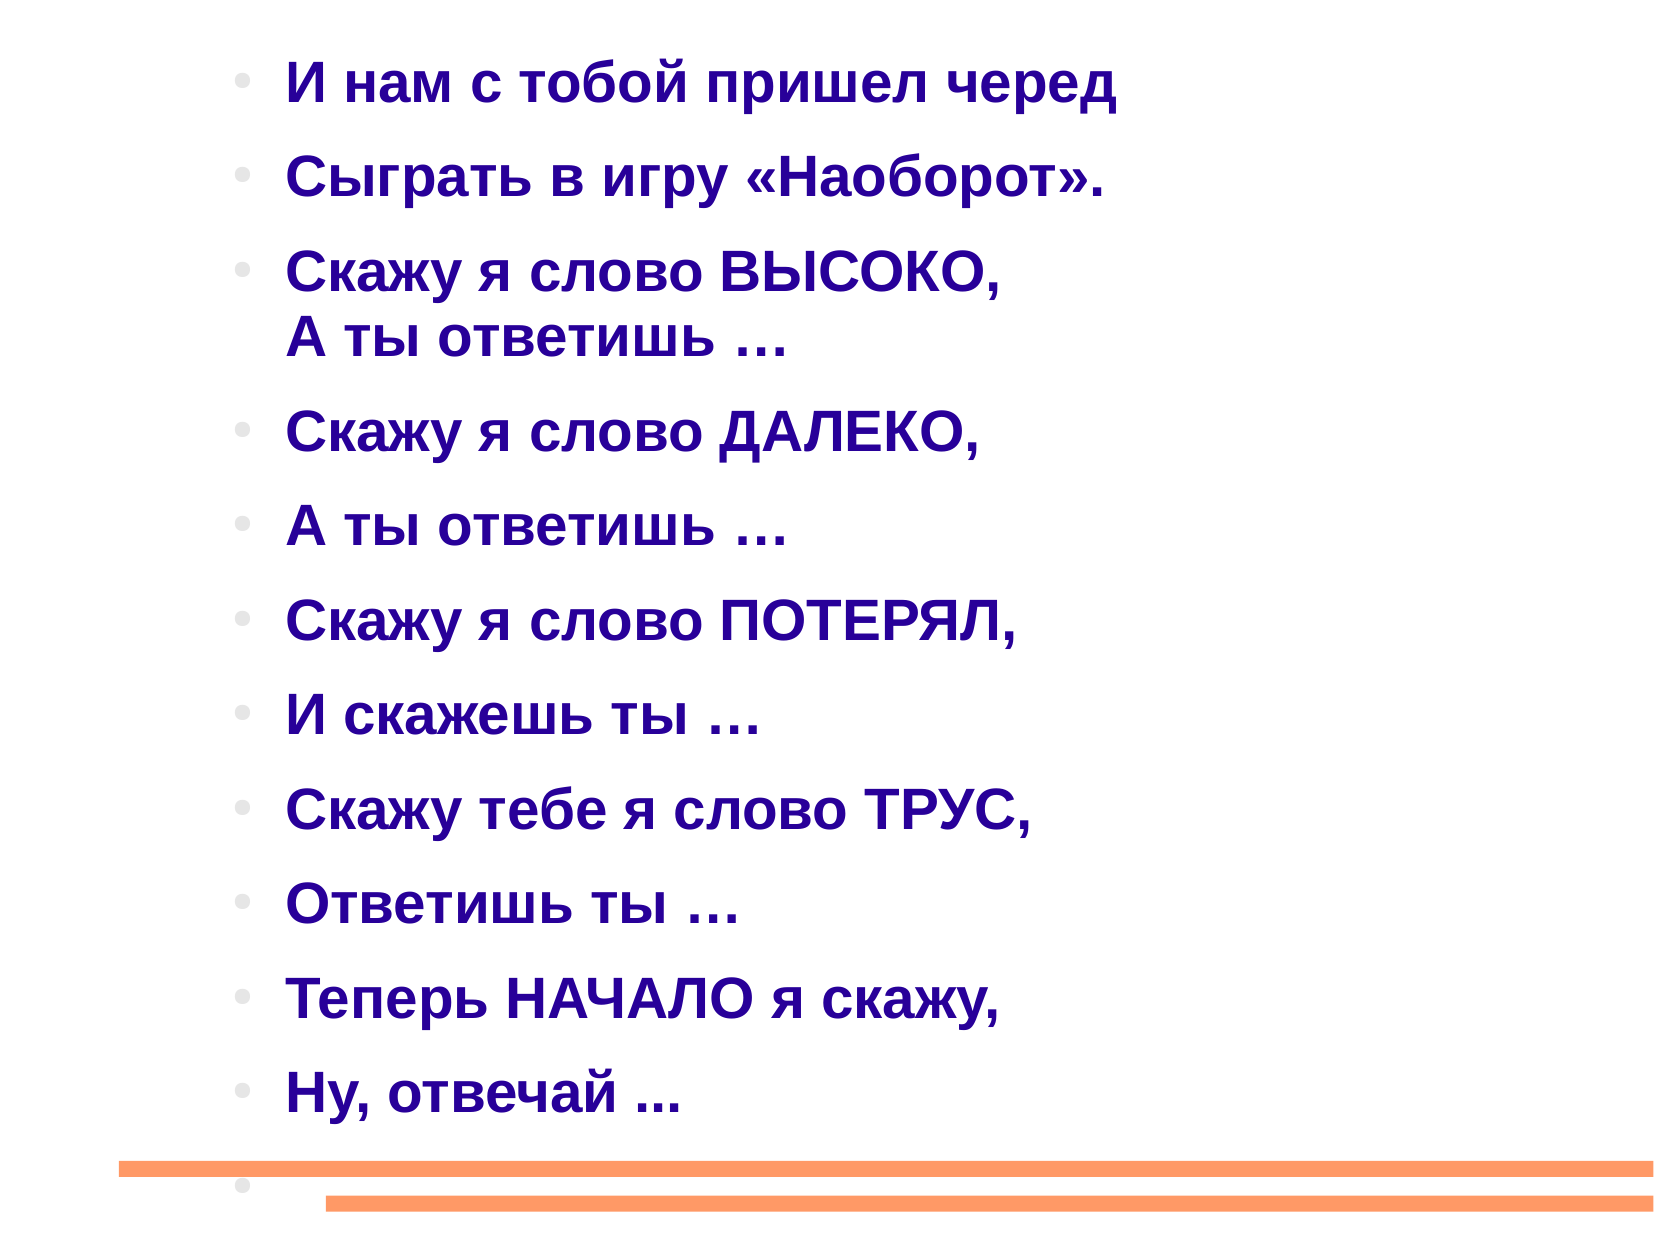

# И нам с тобой пришел черед
Сыграть в игру «Наоборот».
Скажу я слово ВЫСОКО,
А ты ответишь …
Скажу я слово ДАЛЕКО,
А ты ответишь …
Скажу я слово ПОТЕРЯЛ,
И скажешь ты …
Скажу тебе я слово ТРУС,
Ответишь ты …
Теперь НАЧАЛО я скажу,
Ну, отвечай ...